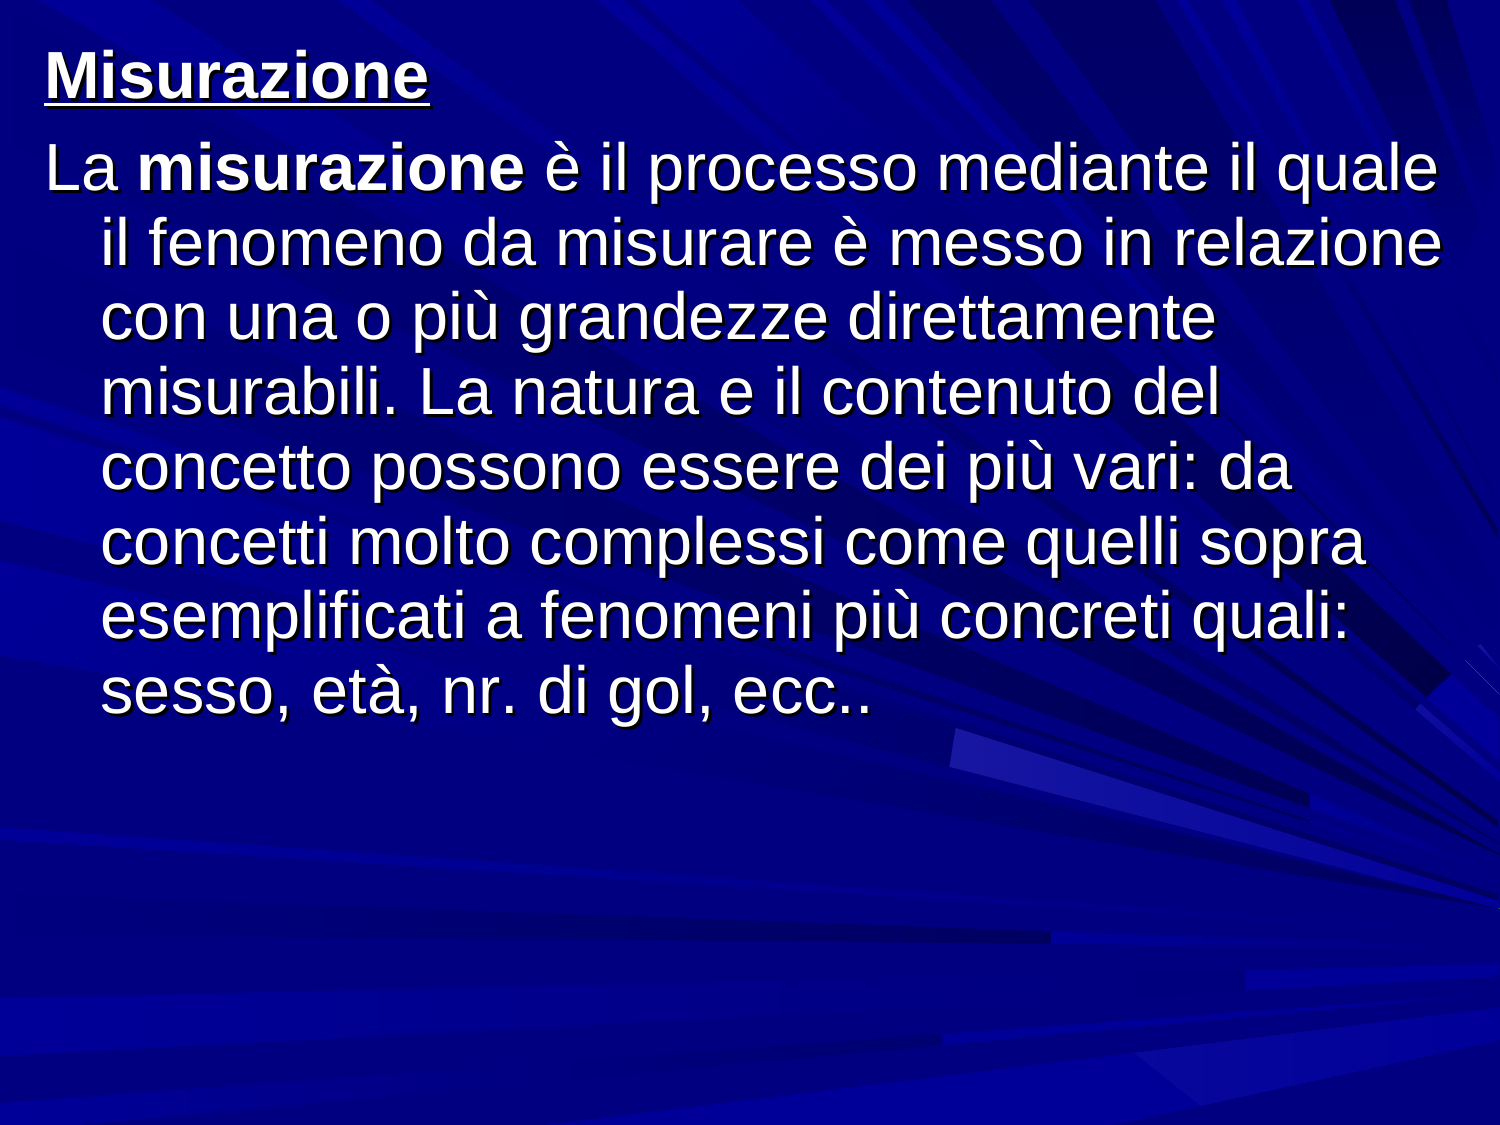

# Misurazione
La misurazione è il processo mediante il quale il fenomeno da misurare è messo in relazione con una o più grandezze direttamente misurabili. La natura e il contenuto del concetto possono essere dei più vari: da concetti molto complessi come quelli sopra esemplificati a fenomeni più concreti quali: sesso, età, nr. di gol, ecc..